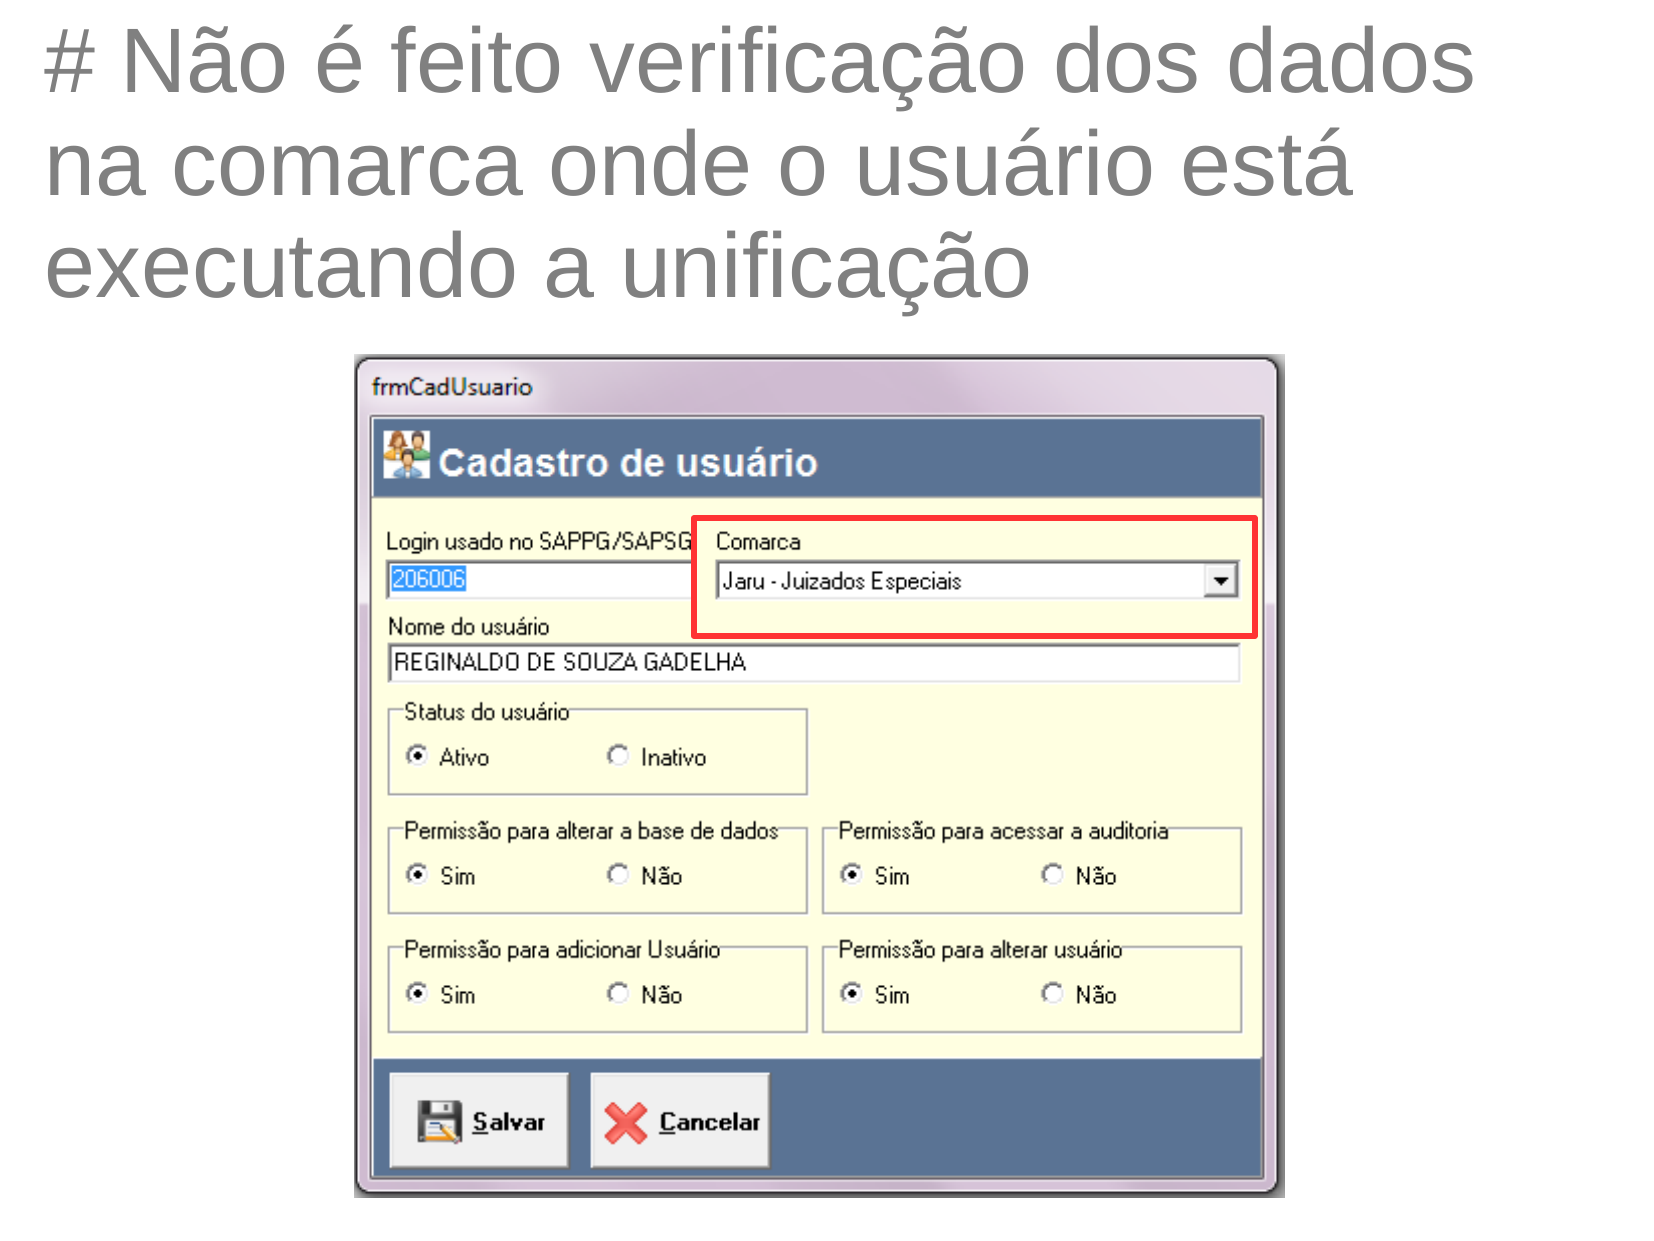

# Não é feito verificação dos dados
na comarca onde o usuário está
executando a unificação